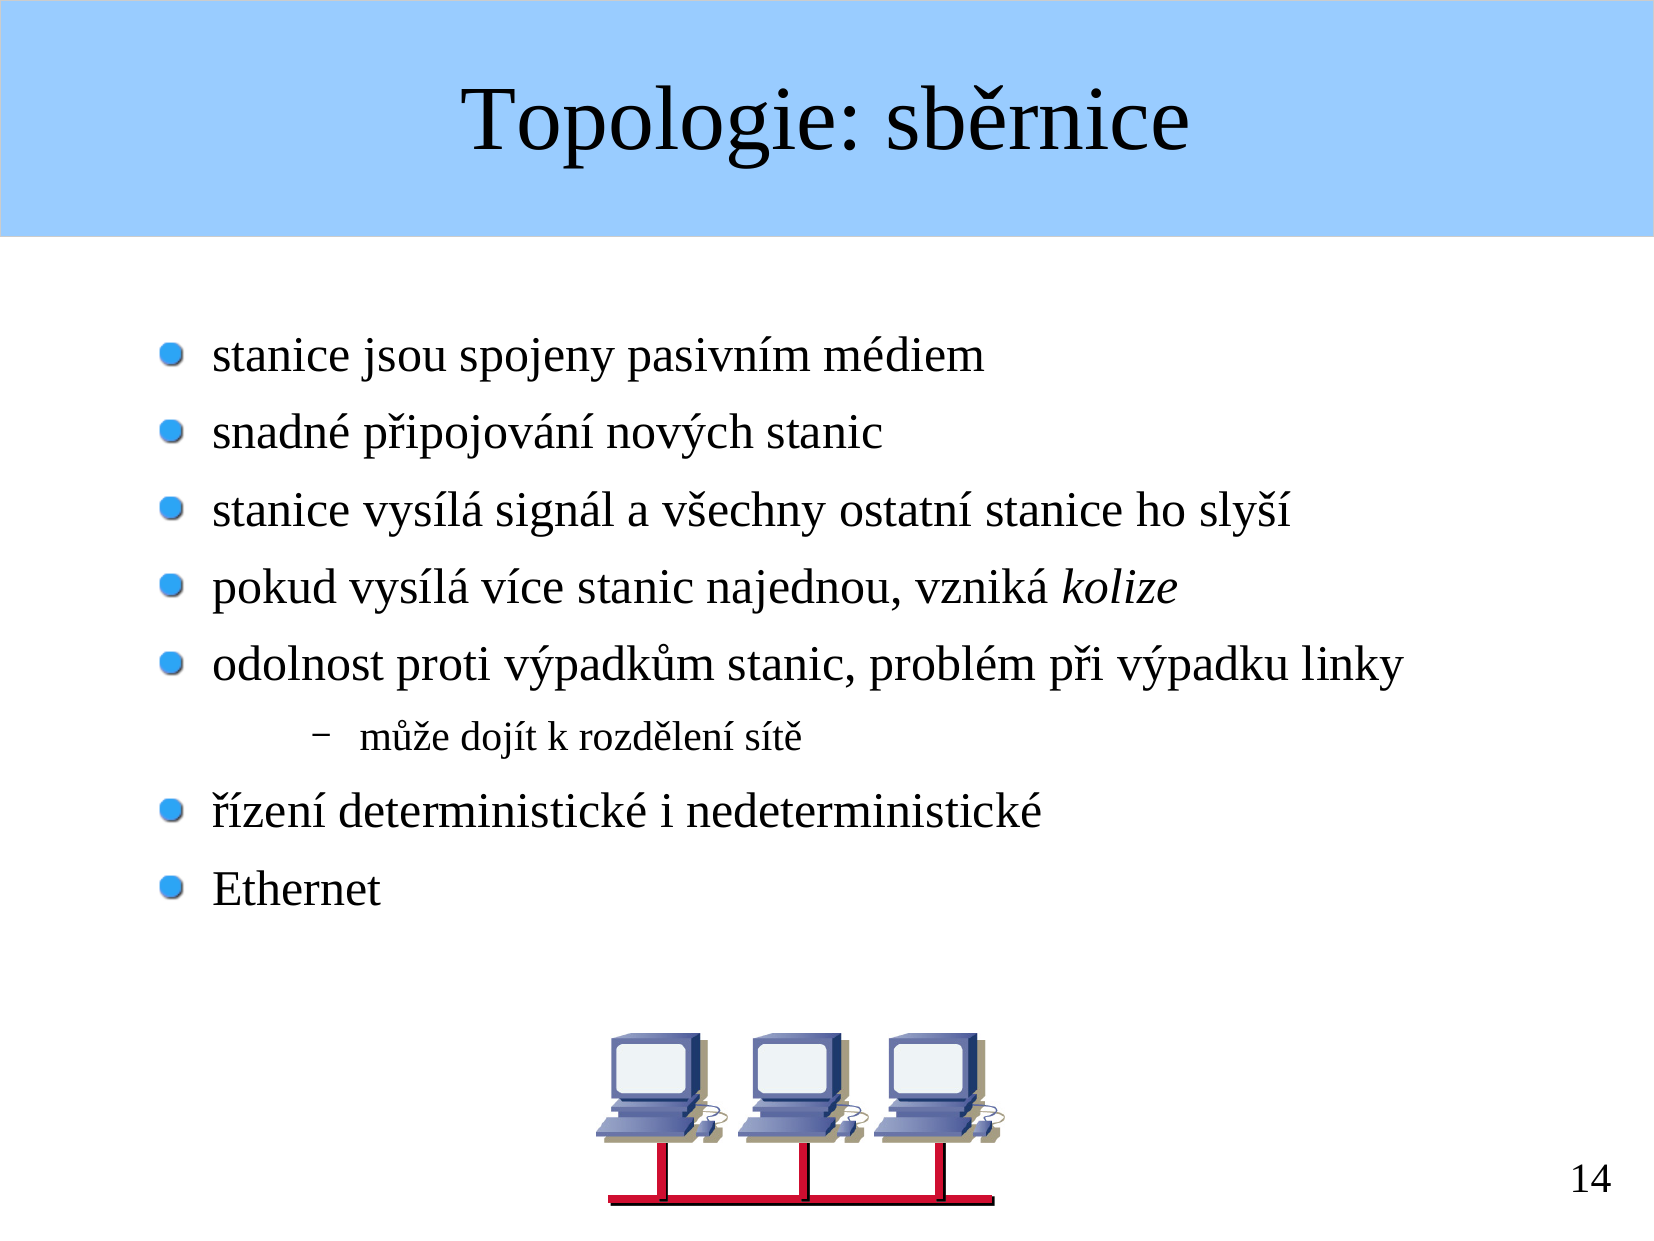

Topologie: sběrnice
# stanice jsou spojeny pasivním médiem
snadné připojování nových stanic
stanice vysílá signál a všechny ostatní stanice ho slyší
pokud vysílá více stanic najednou, vzniká kolize
odolnost proti výpadkům stanic, problém při výpadku linky
může dojít k rozdělení sítě
řízení deterministické i nedeterministické
Ethernet